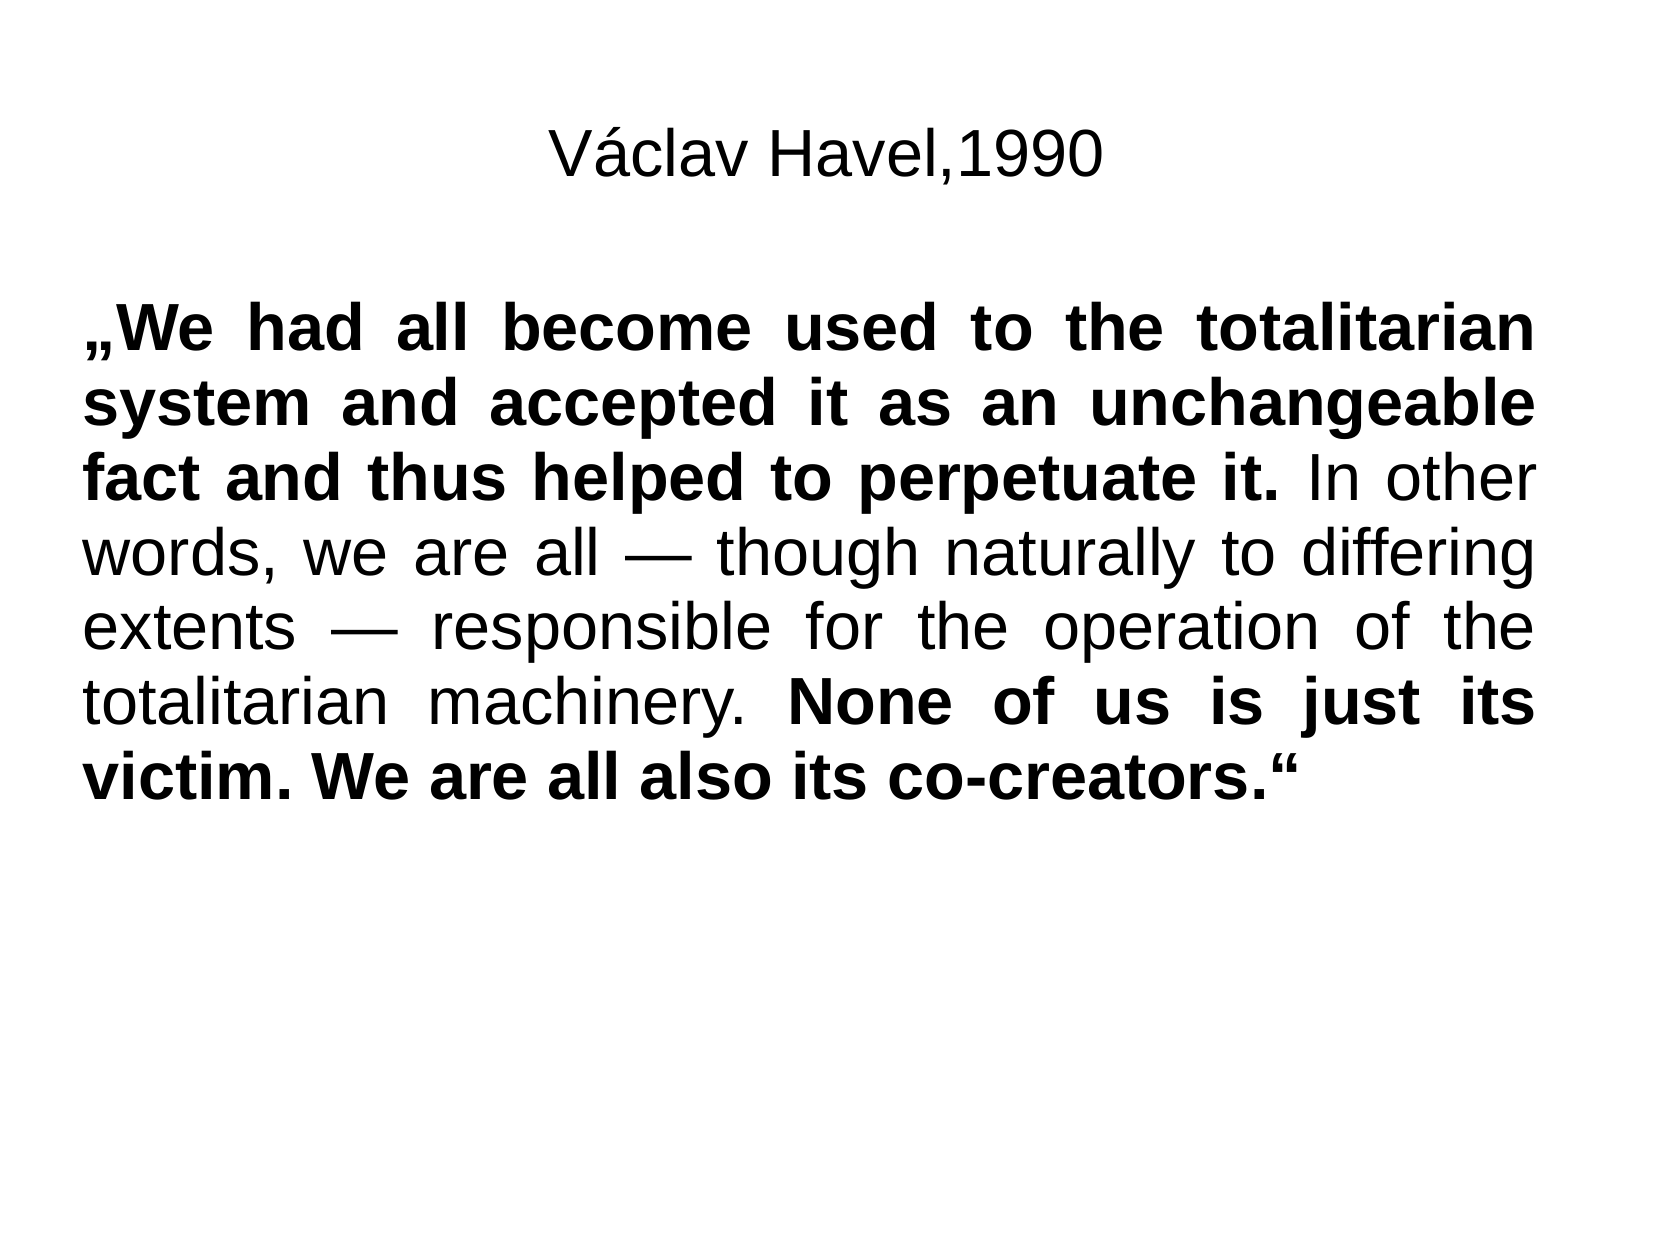

# Václav Havel,1990
„We had all become used to the totalitarian system and accepted it as an unchangeable fact and thus helped to perpetuate it. In other words, we are all — though naturally to differing extents — responsible for the operation of the totalitarian machinery. None of us is just its victim. We are all also its co-creators.“